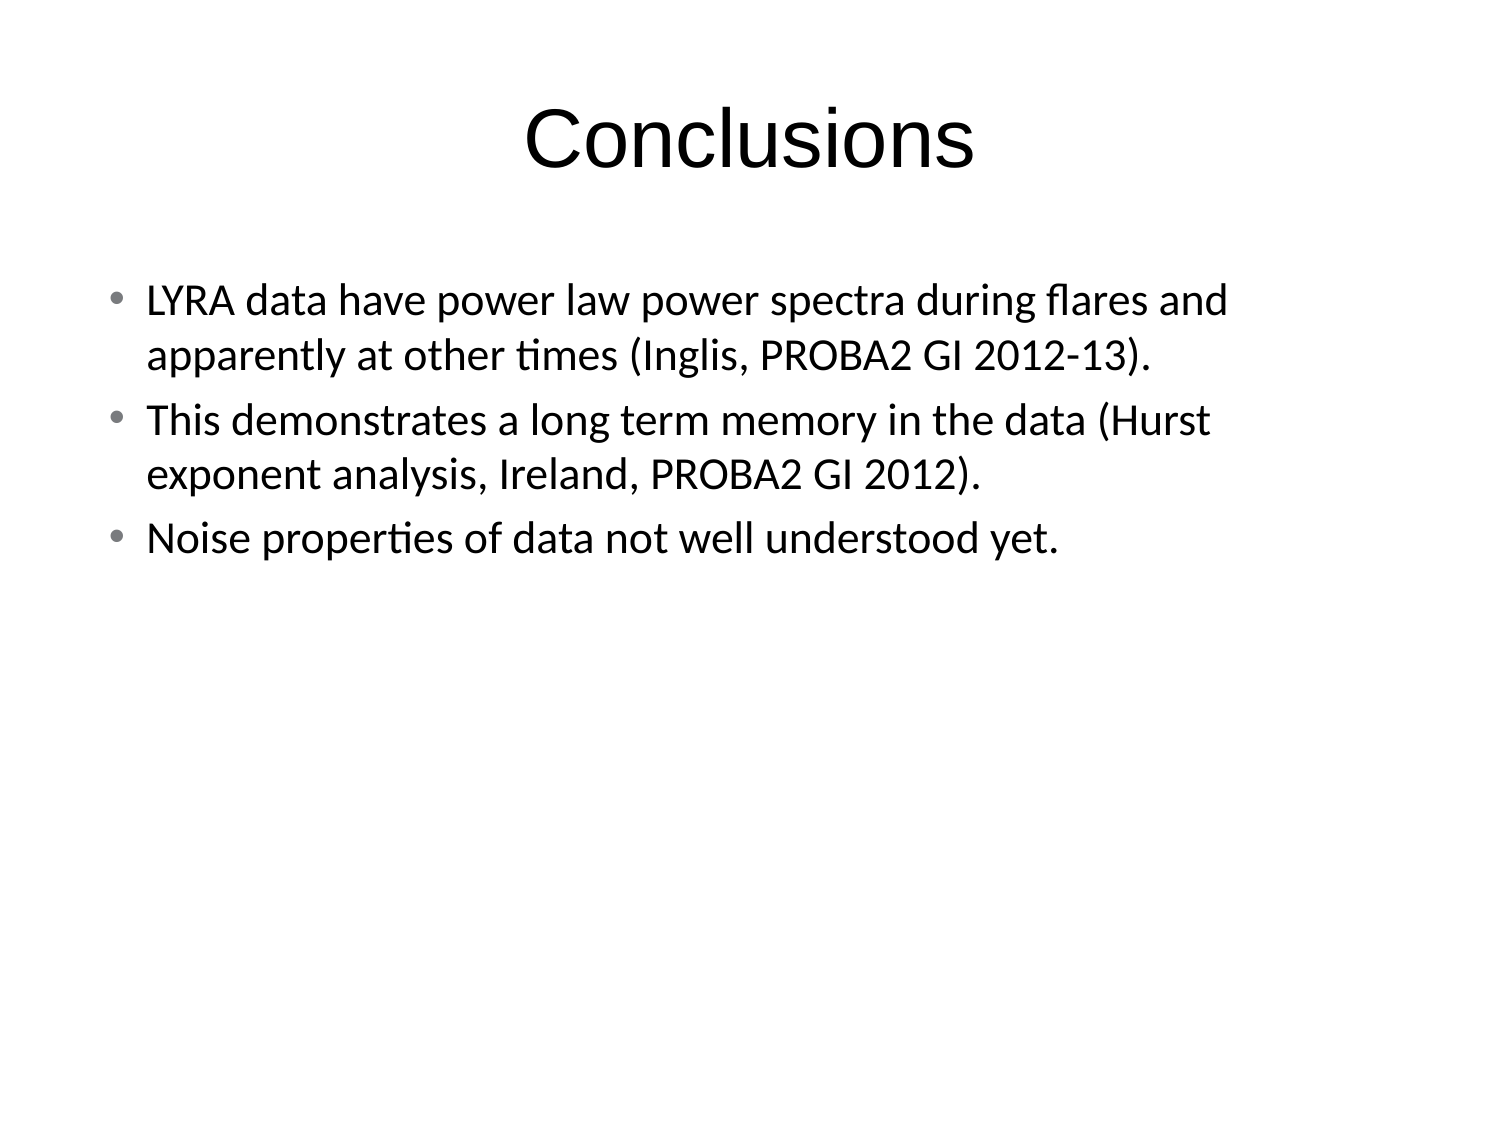

# Conclusions
LYRA data have power law power spectra during flares and apparently at other times (Inglis, PROBA2 GI 2012-13).
This demonstrates a long term memory in the data (Hurst exponent analysis, Ireland, PROBA2 GI 2012).
Noise properties of data not well understood yet.